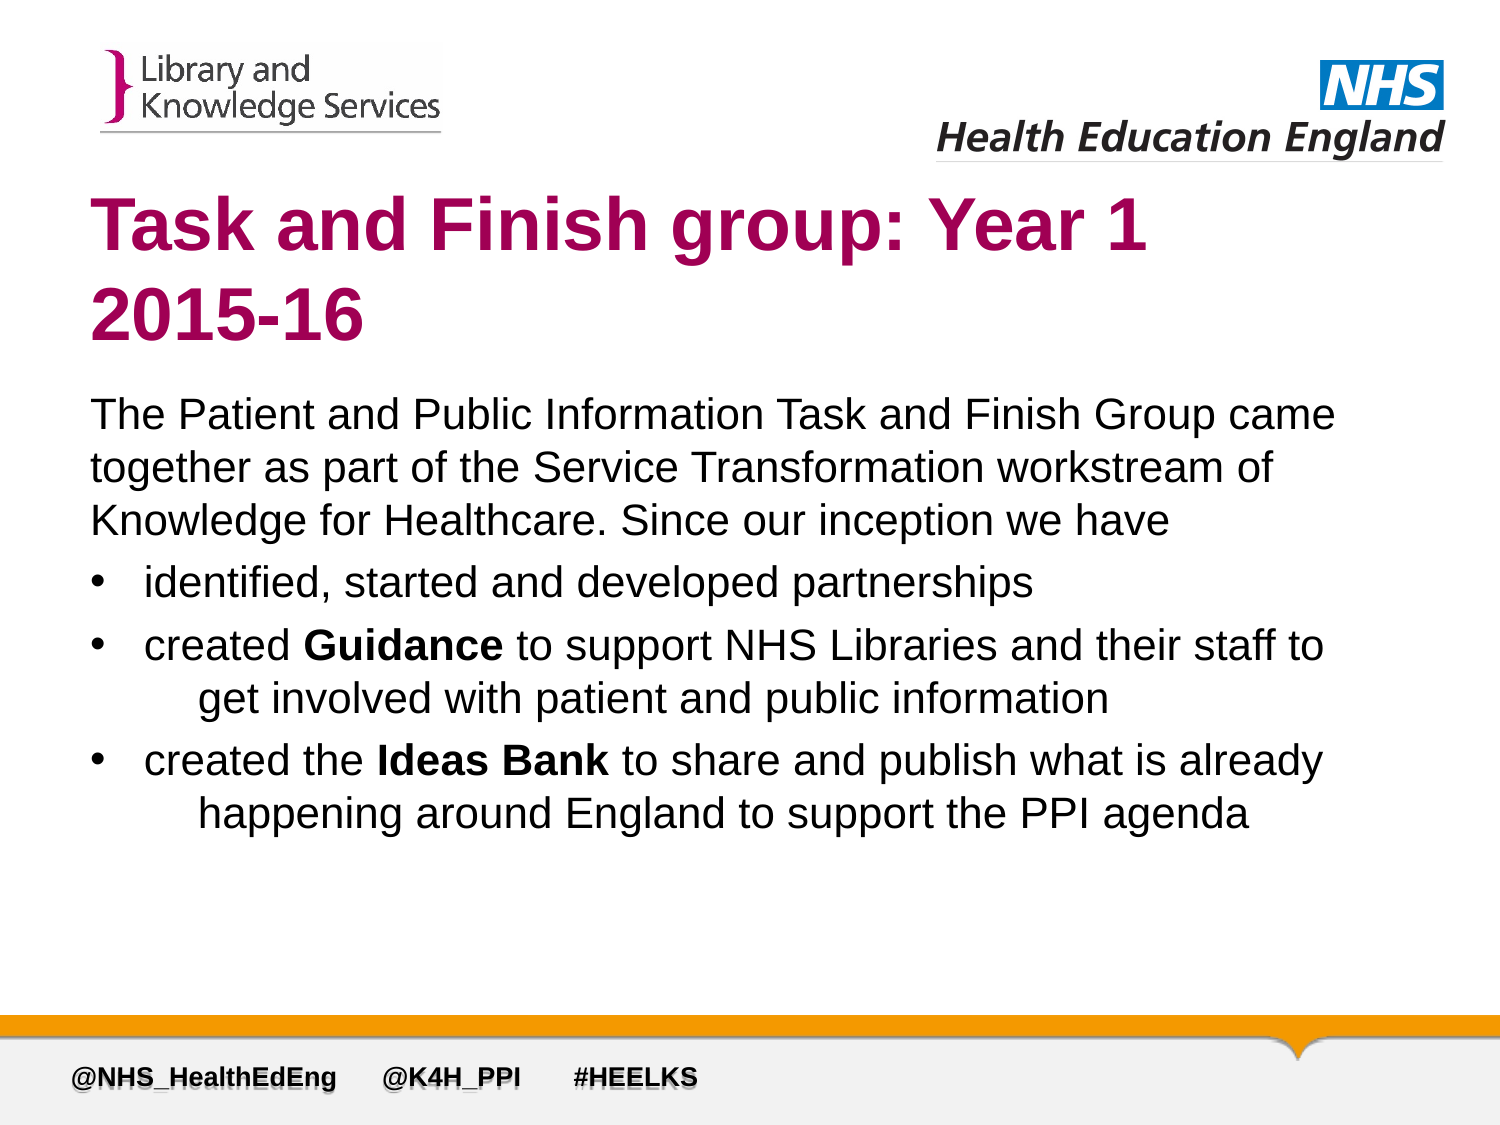

# Task and Finish group: Year 1 2015-16
The Patient and Public Information Task and Finish Group came together as part of the Service Transformation workstream of Knowledge for Healthcare. Since our inception we have
identified, started and developed partnerships
created Guidance to support NHS Libraries and their staff to get involved with patient and public information
created the Ideas Bank to share and publish what is already happening around England to support the PPI agenda
@NHS_HealthEdEng @K4H_PPI #HEELKS